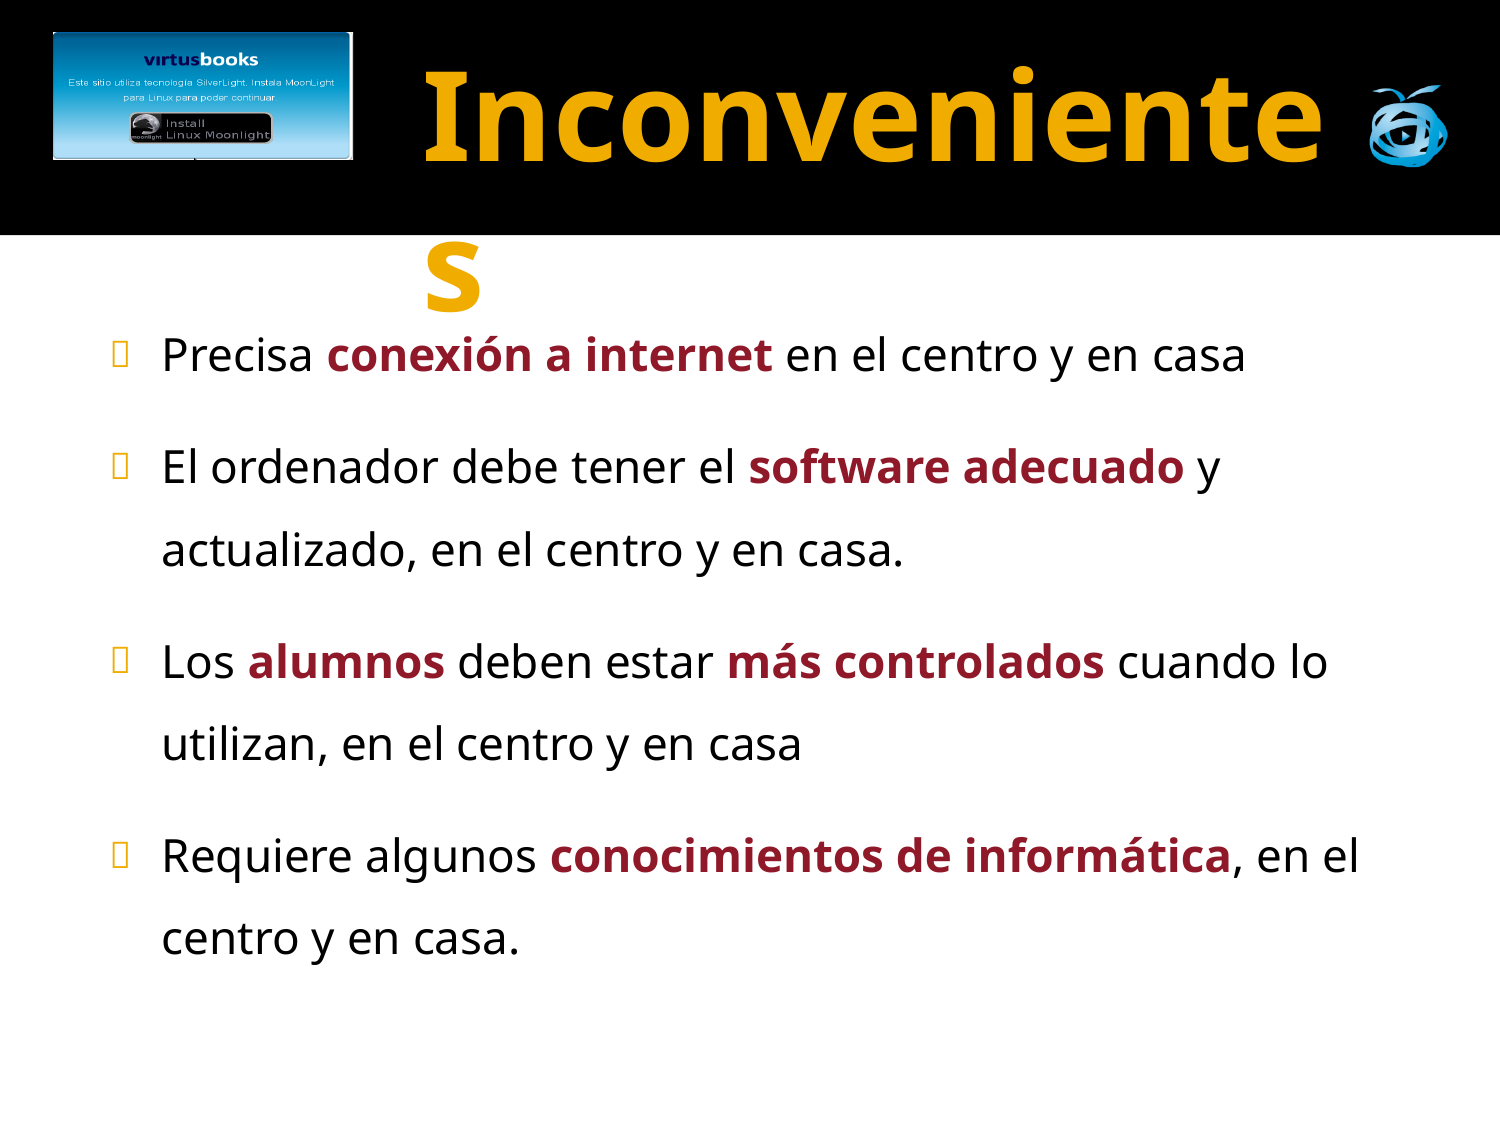

# Inconvenientes
Precisa conexión a internet en el centro y en casa
El ordenador debe tener el software adecuado y actualizado, en el centro y en casa.
Los alumnos deben estar más controlados cuando lo utilizan, en el centro y en casa
Requiere algunos conocimientos de informática, en el centro y en casa.